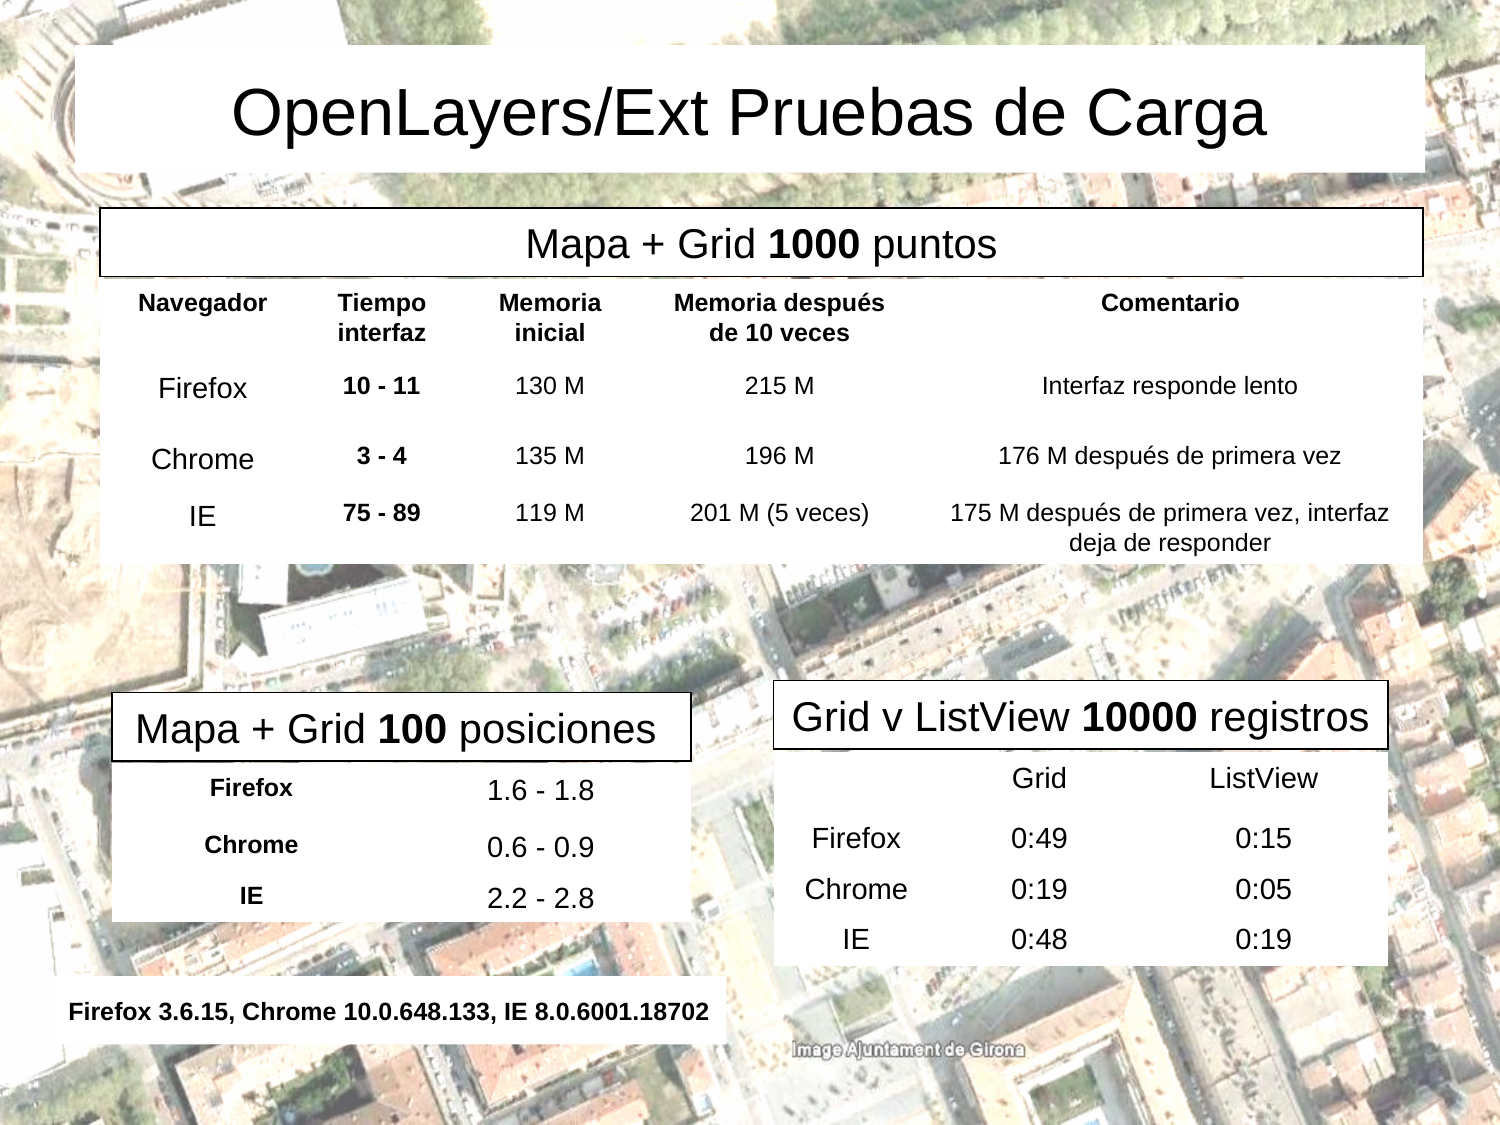

OpenLayers/Ext Pruebas de Carga
Mapa + Grid 1000 puntos
| Navegador | Tiempo interfaz | Memoria inicial | Memoria después de 10 veces | Comentario |
| --- | --- | --- | --- | --- |
| Firefox | 10 - 11 | 130 M | 215 M | Interfaz responde lento |
| Chrome | 3 - 4 | 135 M | 196 M | 176 M después de primera vez |
| IE | 75 - 89 | 119 M | 201 M (5 veces) | 175 M después de primera vez, interfaz deja de responder |
Grid v ListView 10000 registros
Mapa + Grid 100 posiciones
| | Grid | ListView |
| --- | --- | --- |
| Firefox | 0:49 | 0:15 |
| Chrome | 0:19 | 0:05 |
| IE | 0:48 | 0:19 |
| Firefox | 1.6 - 1.8 |
| --- | --- |
| Chrome | 0.6 - 0.9 |
| IE | 2.2 - 2.8 |
Firefox 3.6.15, Chrome 10.0.648.133, IE 8.0.6001.18702